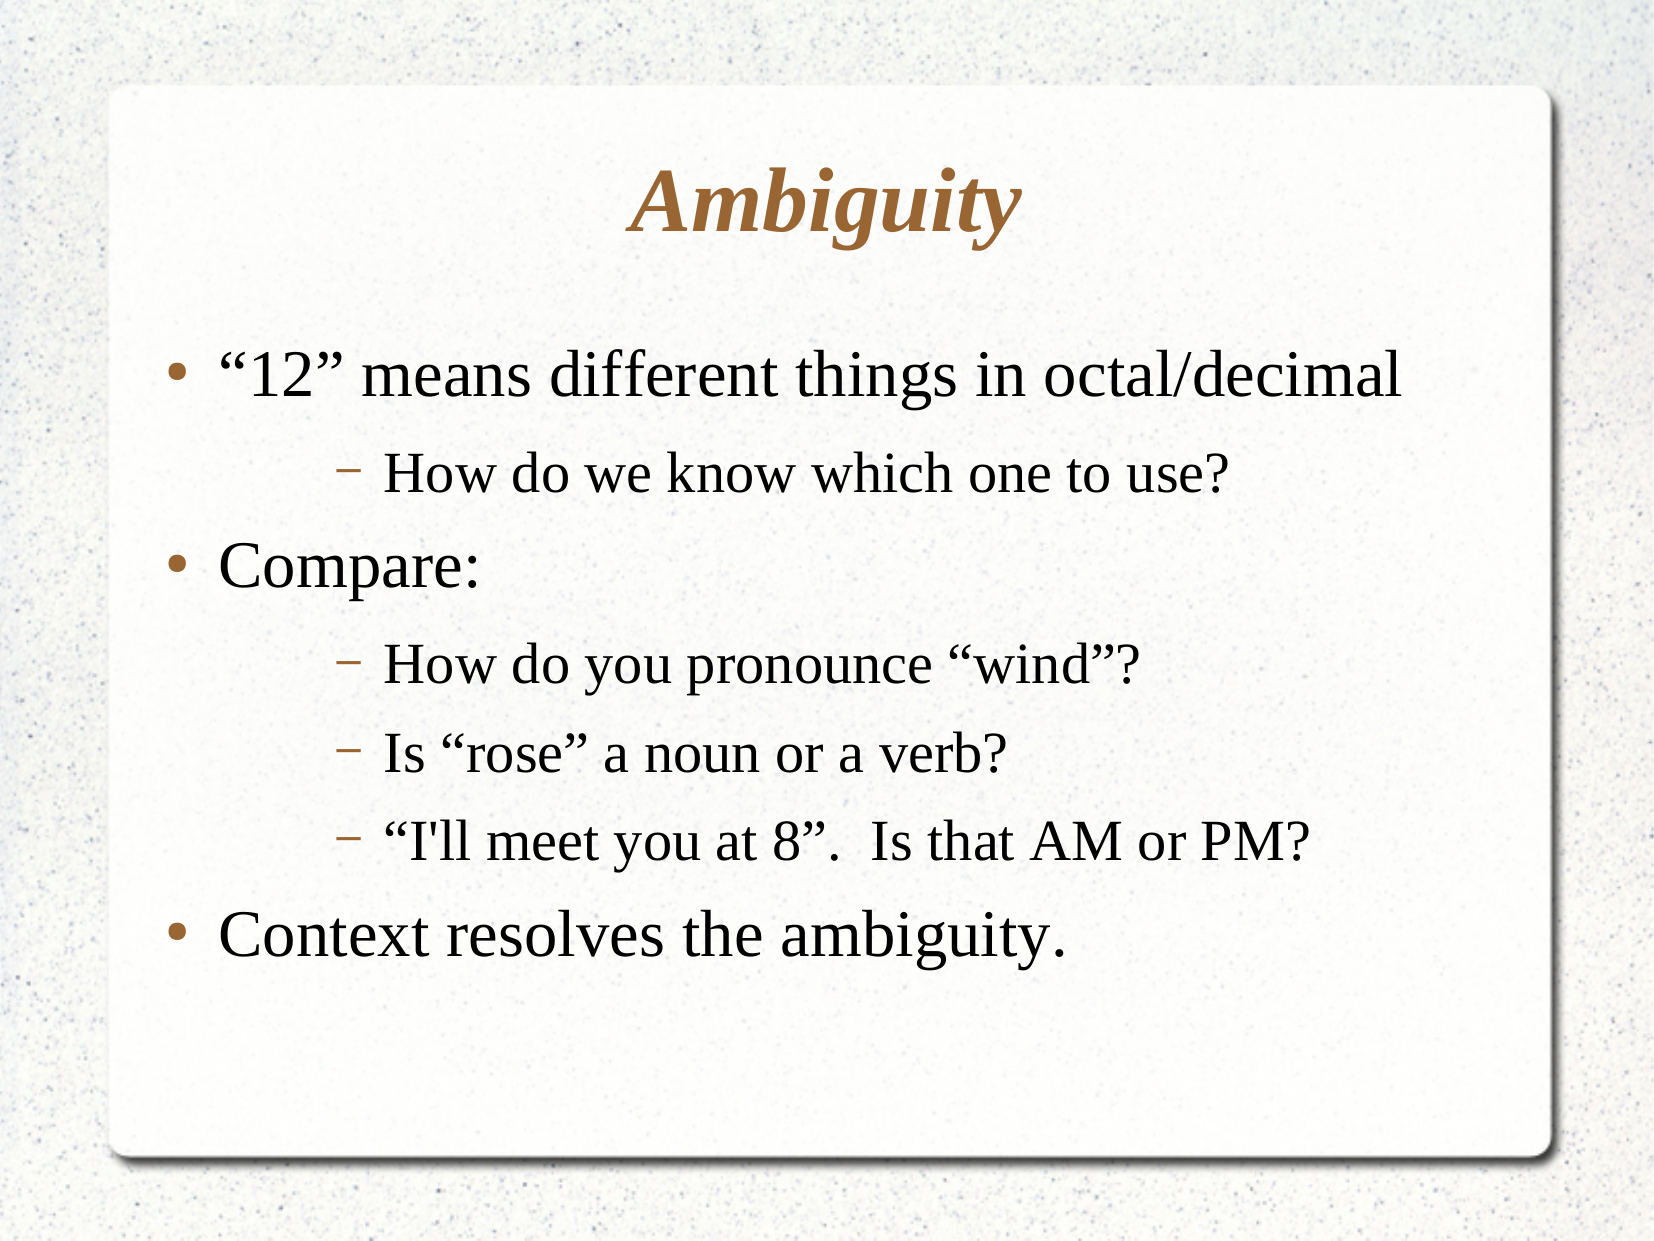

# Ambiguity
“12” means different things in octal/decimal
How do we know which one to use?
Compare:
How do you pronounce “wind”?
Is “rose” a noun or a verb?
“I'll meet you at 8”. Is that AM or PM?
Context resolves the ambiguity.